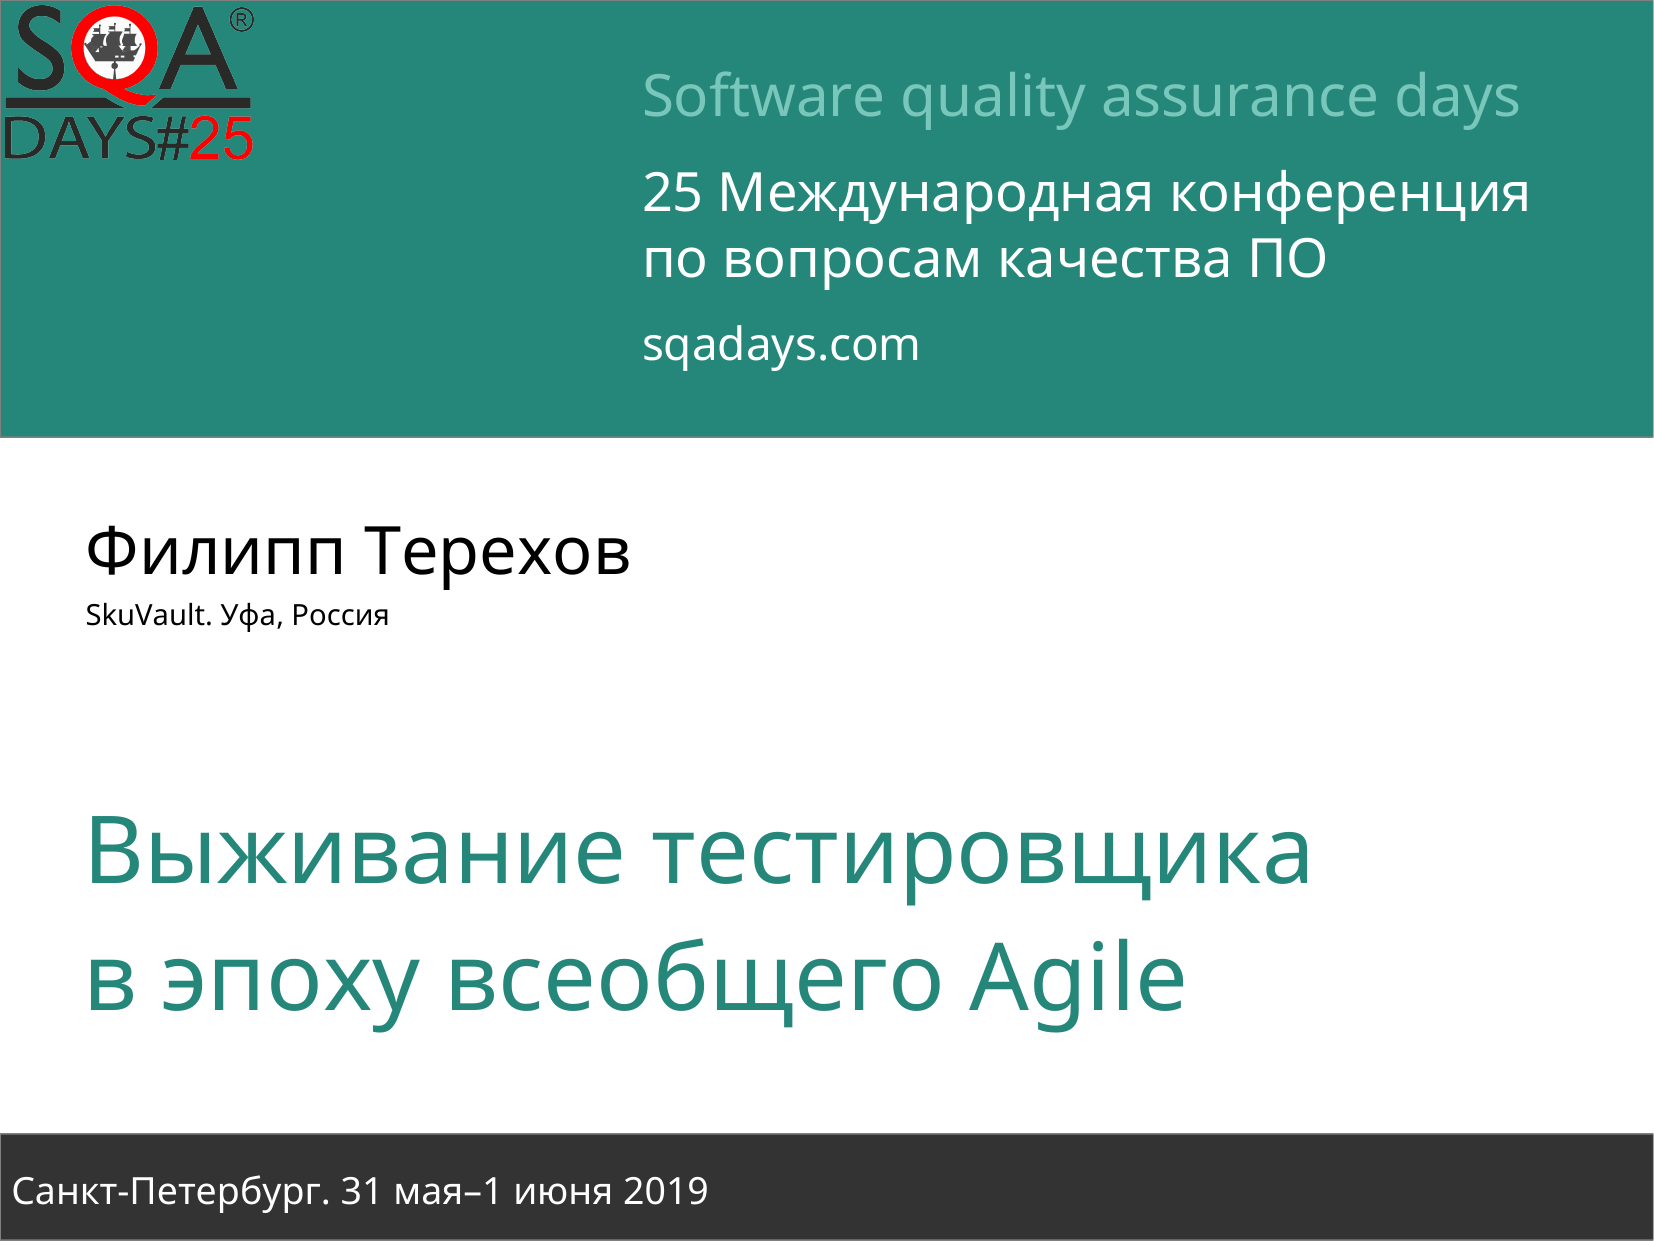

Software quality assurance days
25 Международная конференция
по вопросам качества ПО
sqadays.com
Филипп Терехов
SkuVault. Уфа, Россия
Выживание тестировщика
в эпоху всеобщего Agile
Санкт-Петербург. 31 мая–1 июня 2019